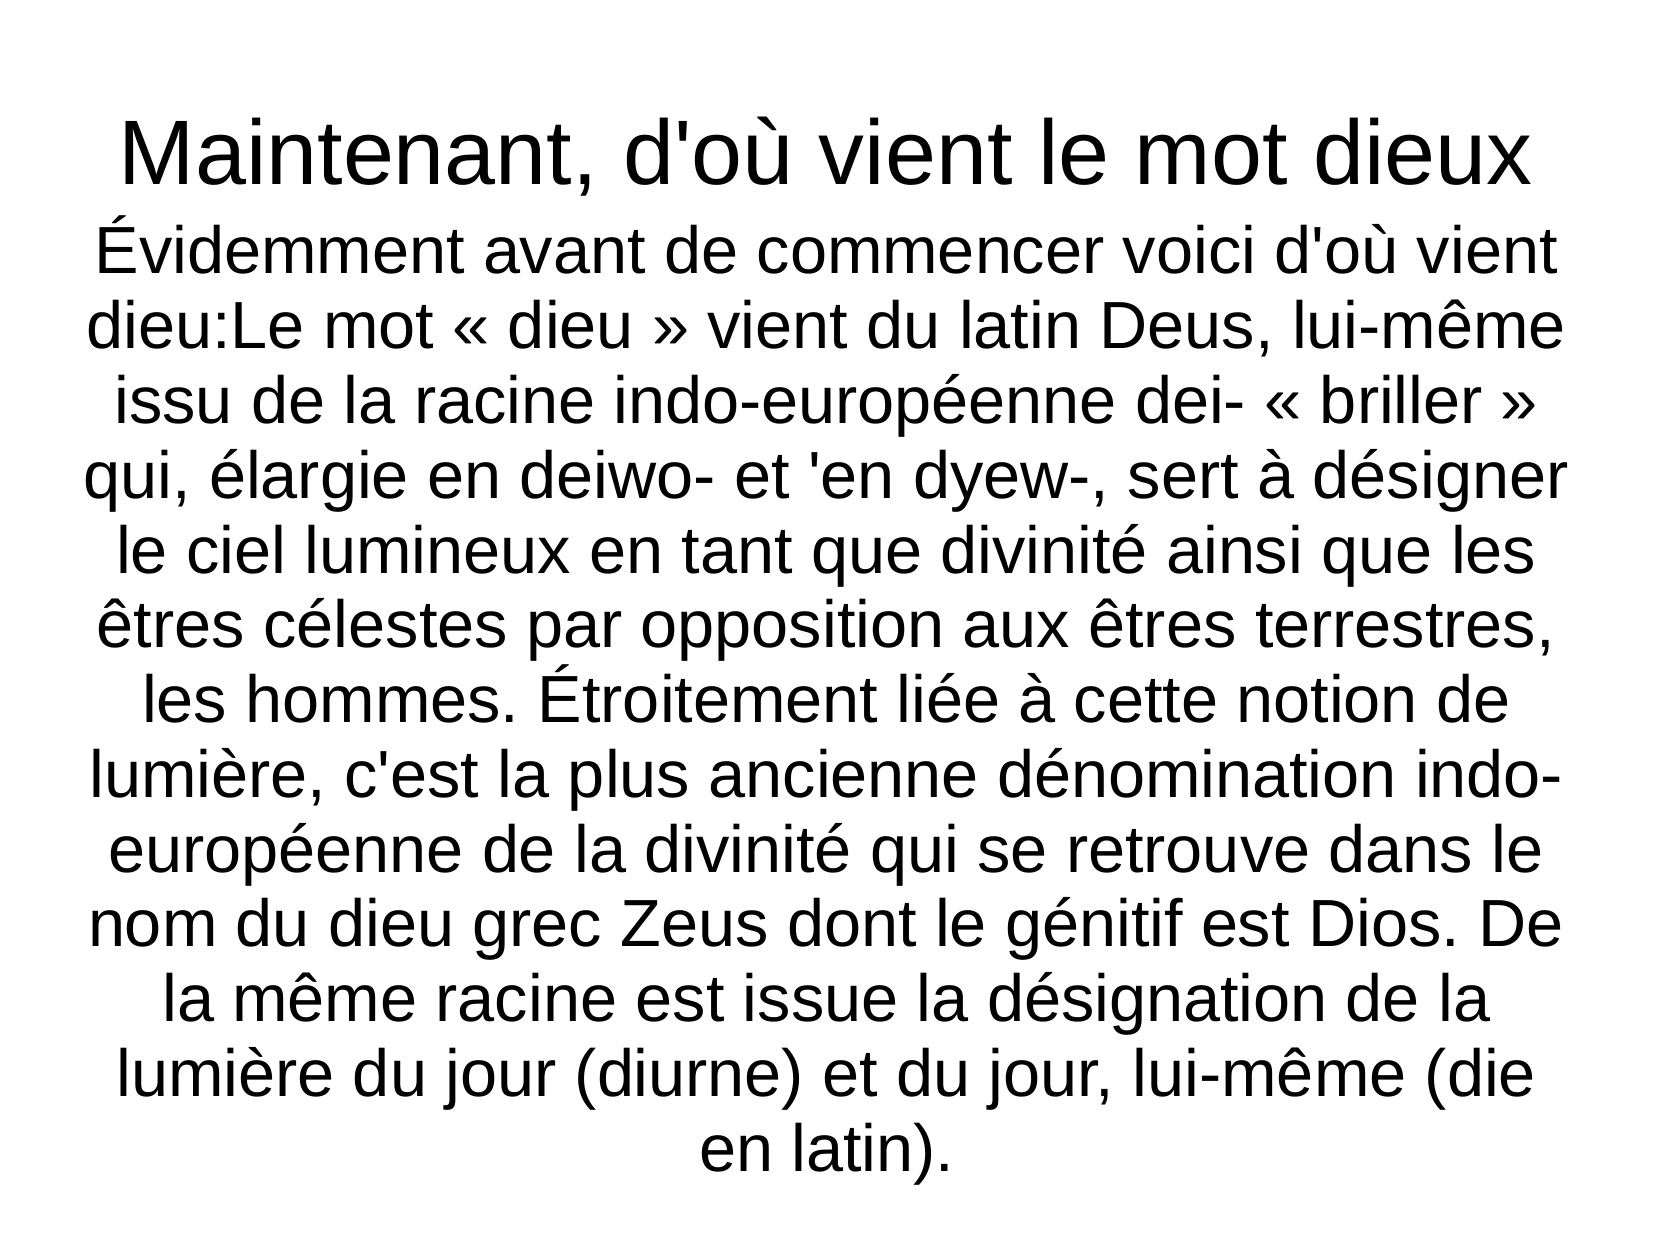

# Maintenant, d'où vient le mot dieux
Évidemment avant de commencer voici d'où vient dieu:Le mot « dieu » vient du latin Deus, lui-même issu de la racine indo-européenne dei- « briller » qui, élargie en deiwo- et 'en dyew-, sert à désigner le ciel lumineux en tant que divinité ainsi que les êtres célestes par opposition aux êtres terrestres, les hommes. Étroitement liée à cette notion de lumière, c'est la plus ancienne dénomination indo-européenne de la divinité qui se retrouve dans le nom du dieu grec Zeus dont le génitif est Dios. De la même racine est issue la désignation de la lumière du jour (diurne) et du jour, lui-même (die en latin).